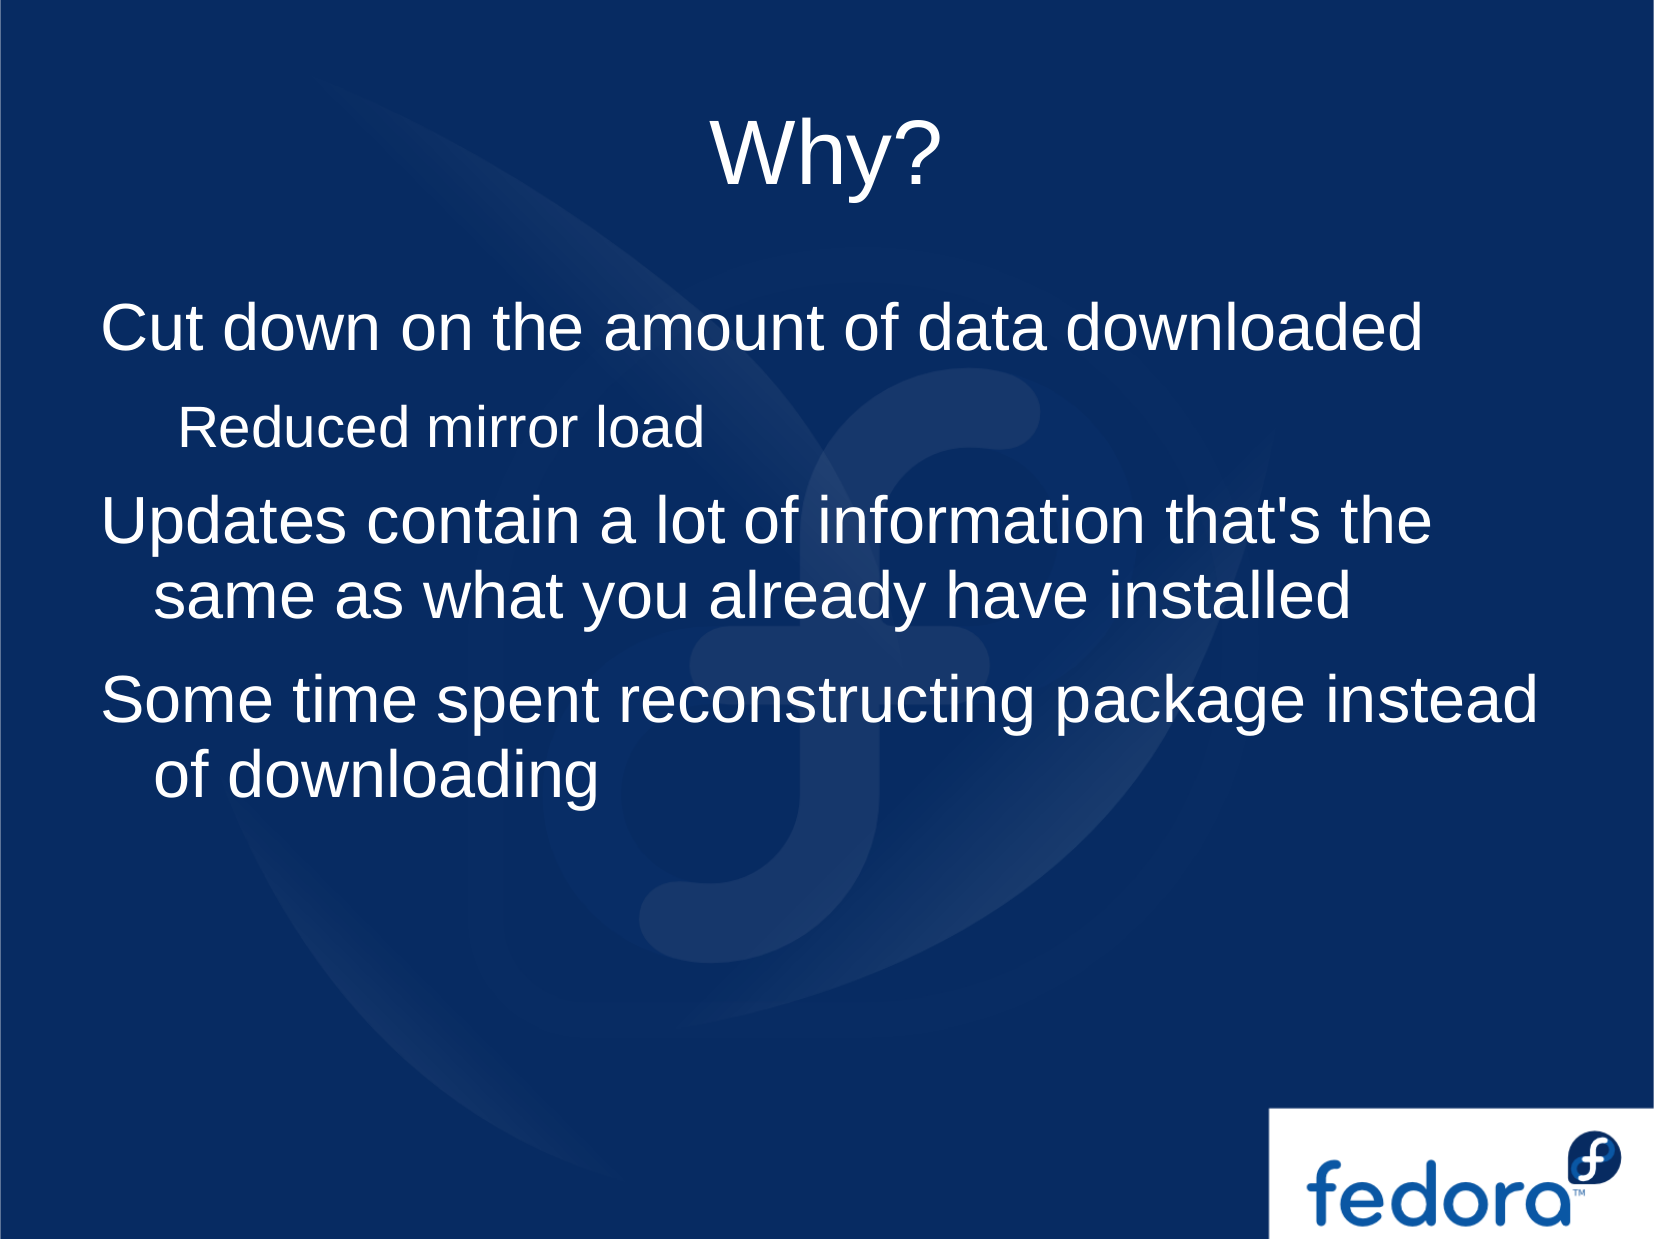

# Why?
Cut down on the amount of data downloaded
Reduced mirror load
Updates contain a lot of information that's the same as what you already have installed
Some time spent reconstructing package instead of downloading